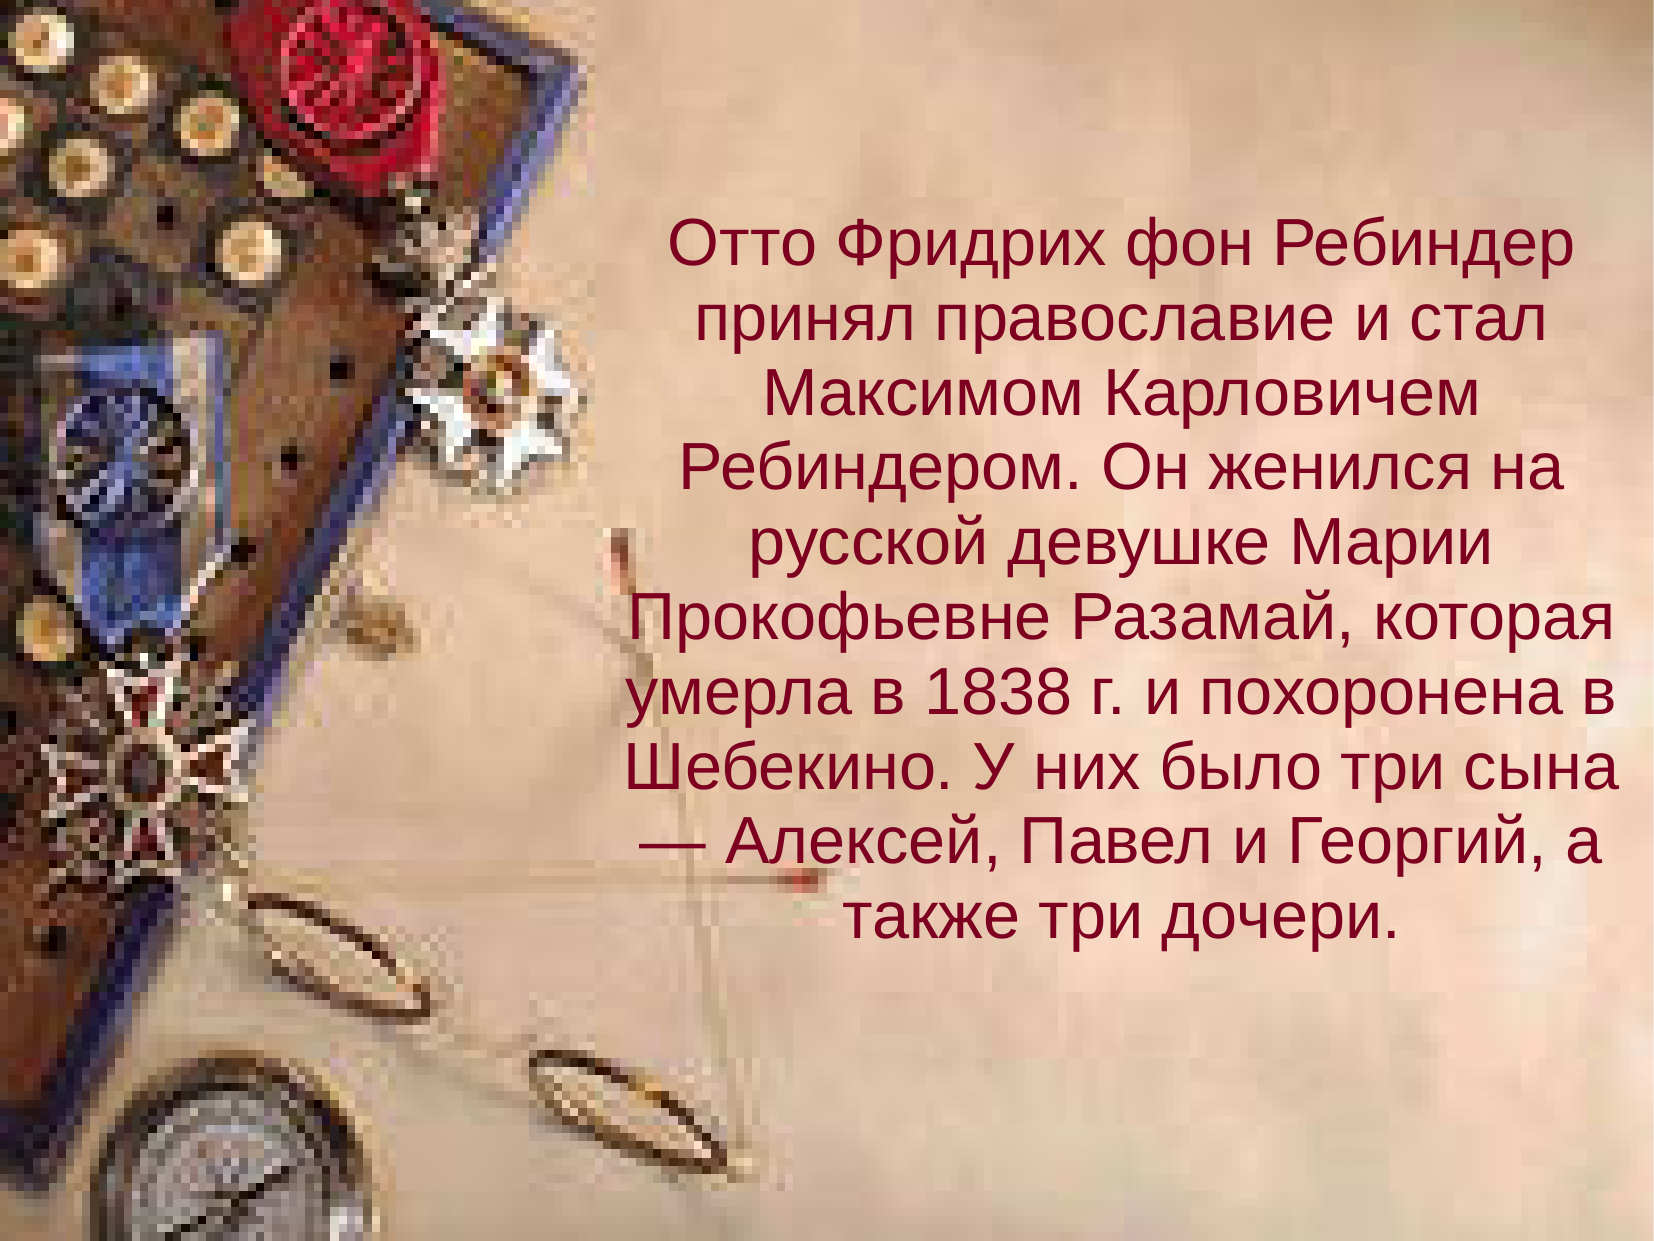

# Отто Фридрих фон Ребиндер принял православие и стал Максимом Карловичем Ребиндером. Он женился на русской девушке Марии Прокофьевне Разамай, которая умерла в 1838 г. и похоронена в Шебекино. У них было три сына — Алексей, Павел и Георгий, а также три дочери.